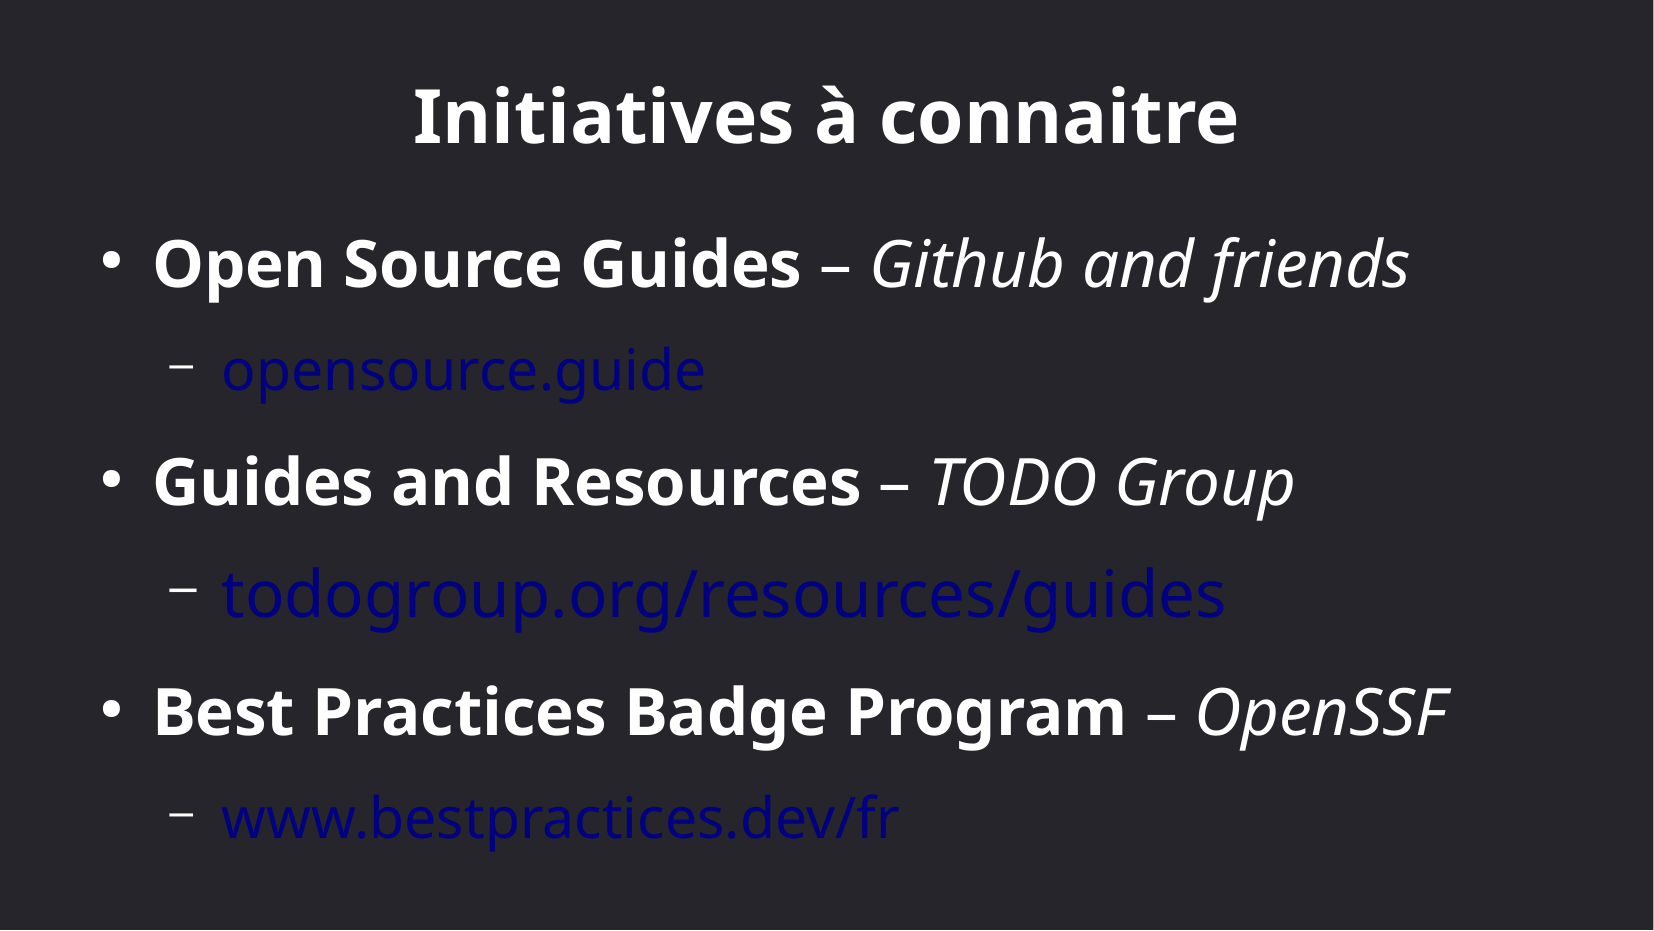

Initiatives à connaitre
# Open Source Guides – Github and friends
opensource.guide
Guides and Resources – TODO Group
todogroup.org/resources/guides
Best Practices Badge Program – OpenSSF
www.bestpractices.dev/fr